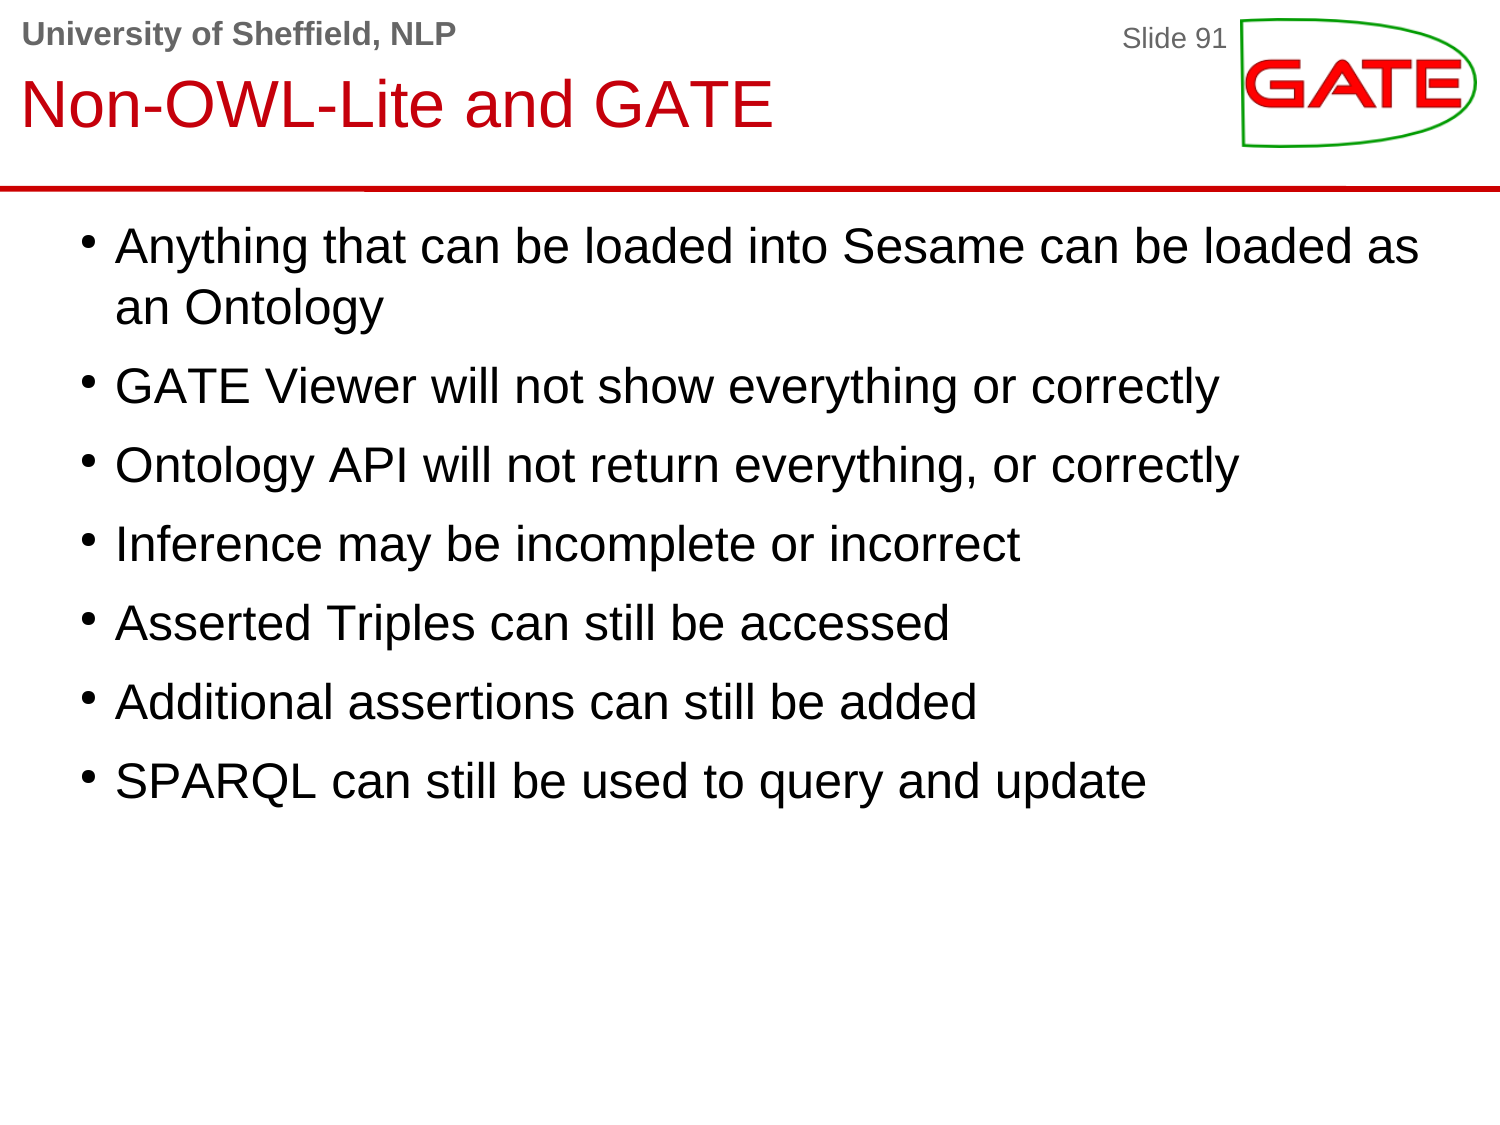

91
# Non-OWL-Lite and GATE
Anything that can be loaded into Sesame can be loaded as an Ontology
GATE Viewer will not show everything or correctly
Ontology API will not return everything, or correctly
Inference may be incomplete or incorrect
Asserted Triples can still be accessed
Additional assertions can still be added
SPARQL can still be used to query and update